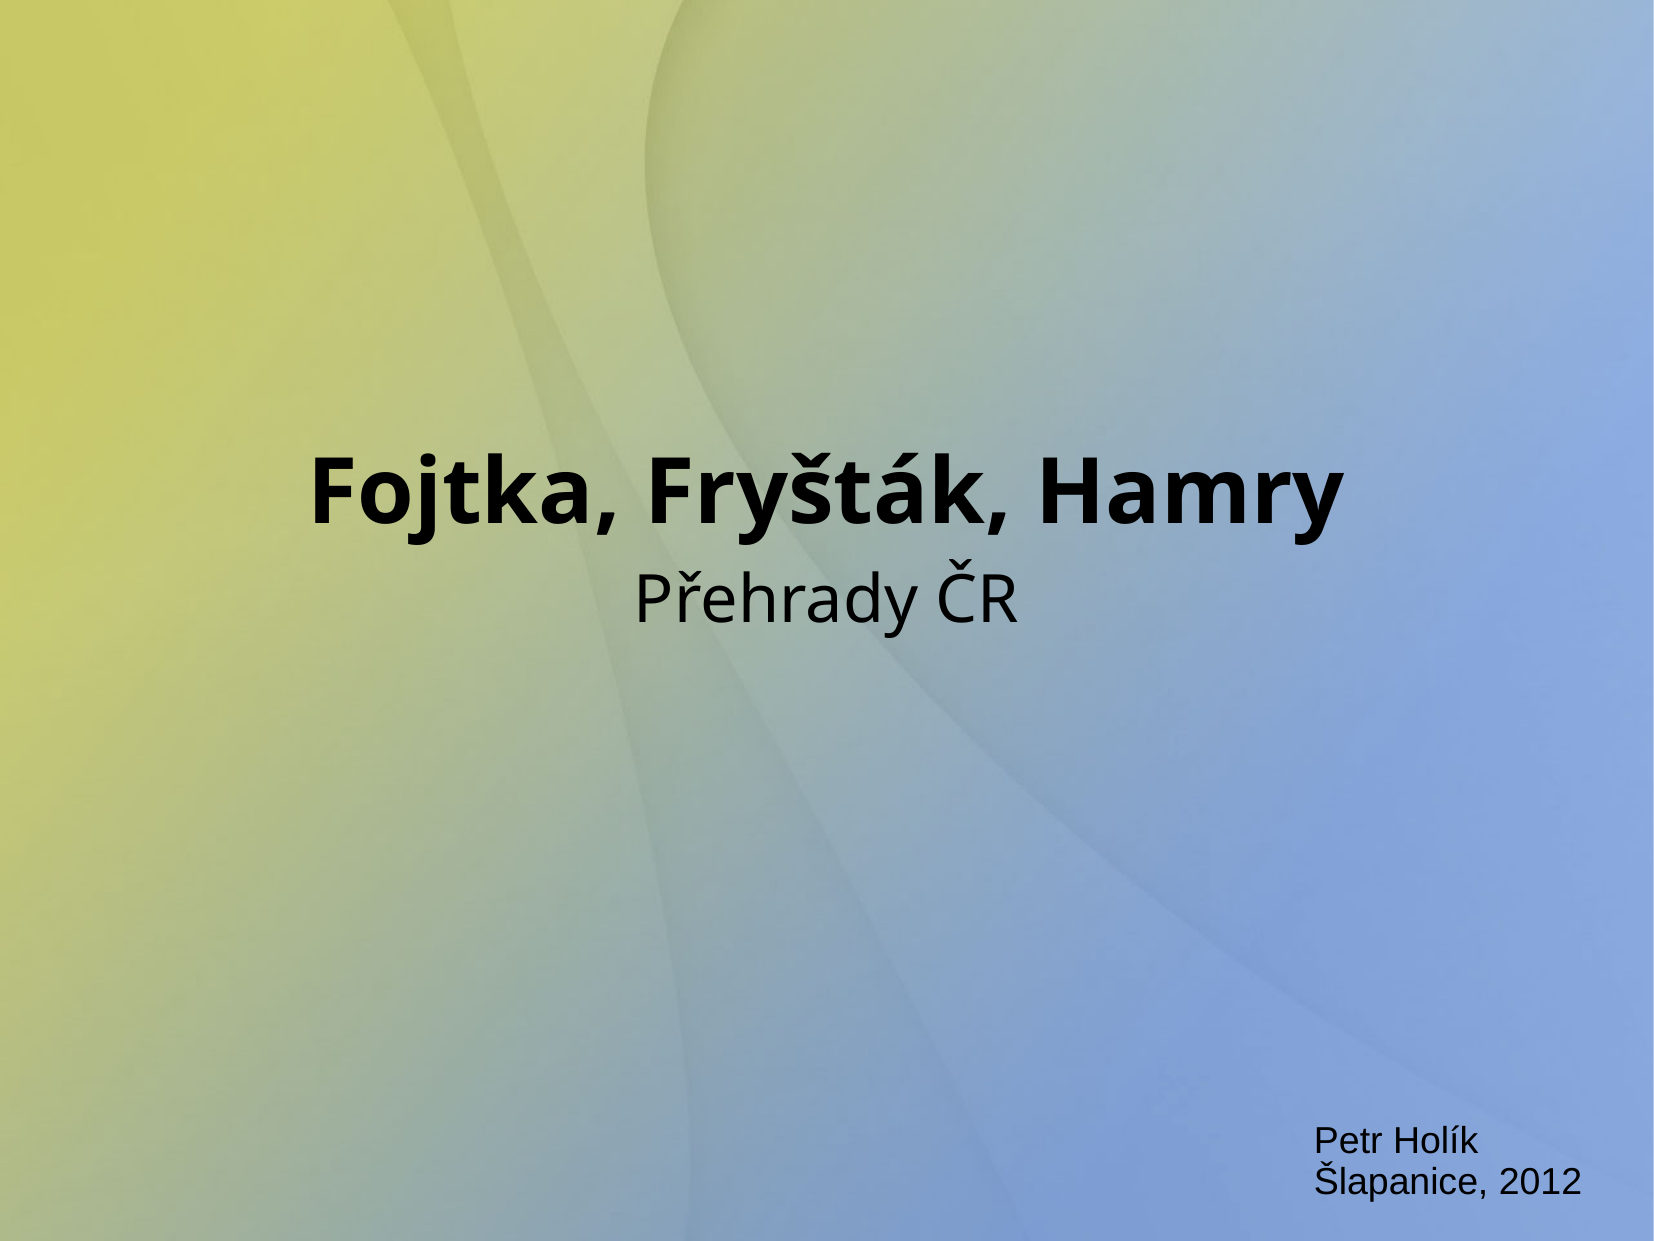

# Fojtka, Fryšták, Hamry
Přehrady ČR
Petr Holík
Šlapanice, 2012